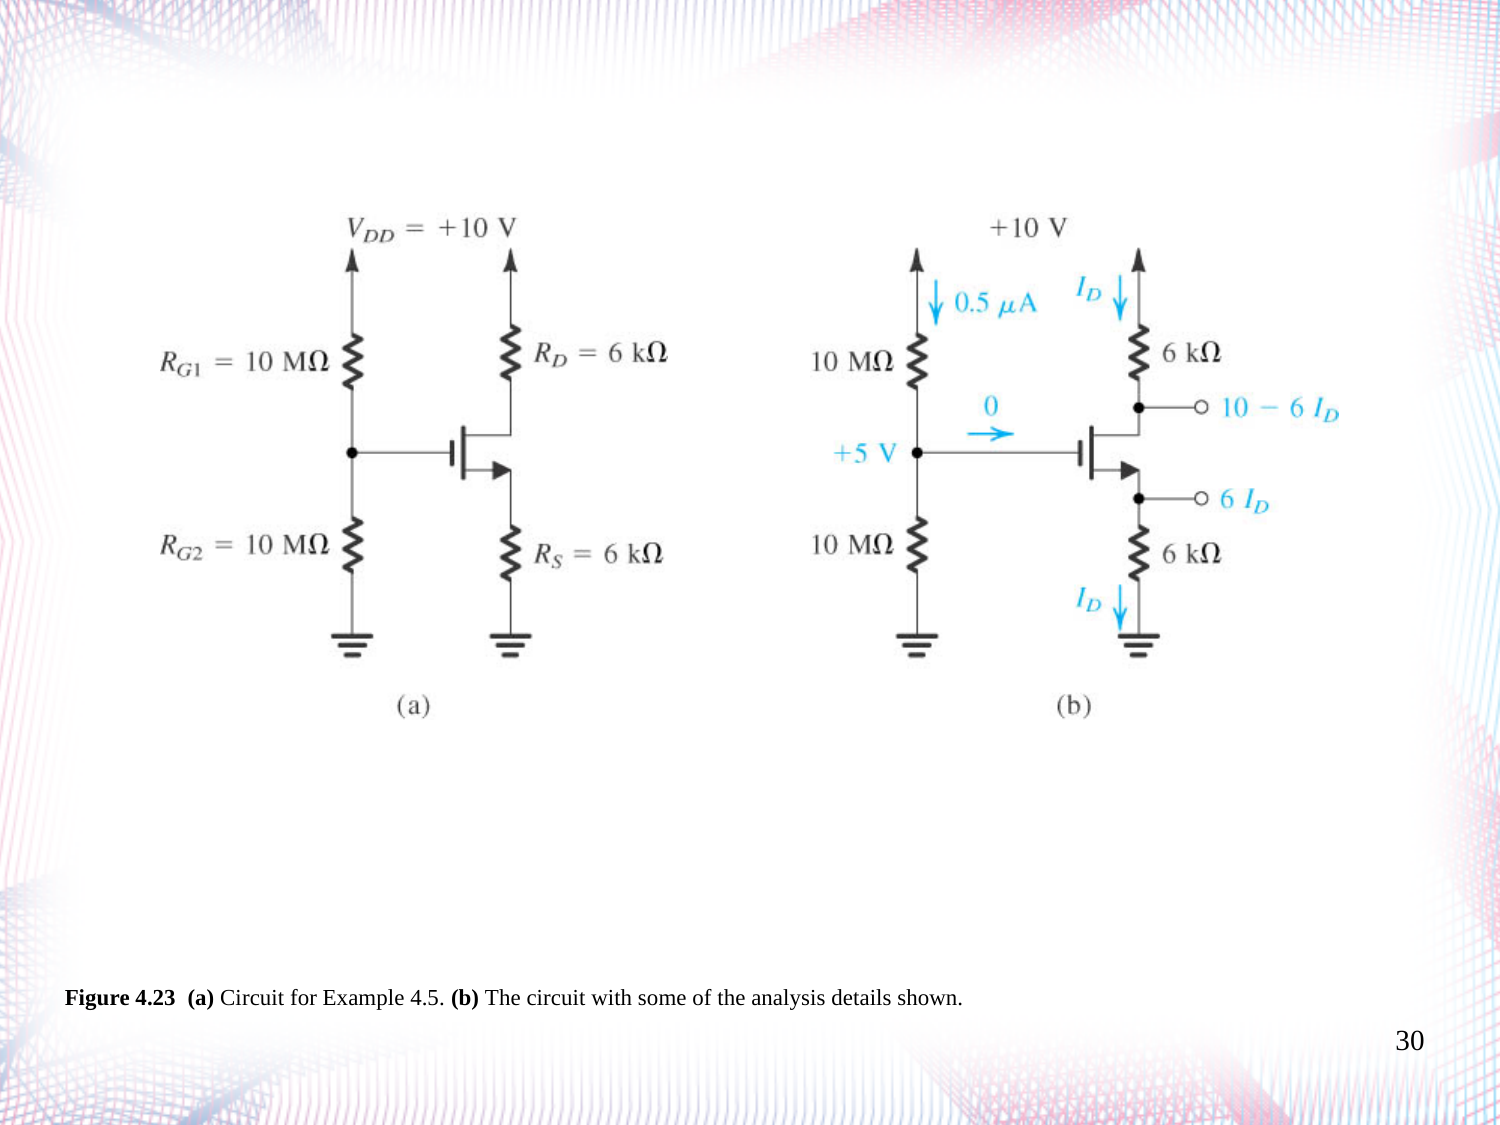

Figure 4.23 (a) Circuit for Example 4.5. (b) The circuit with some of the analysis details shown.
30